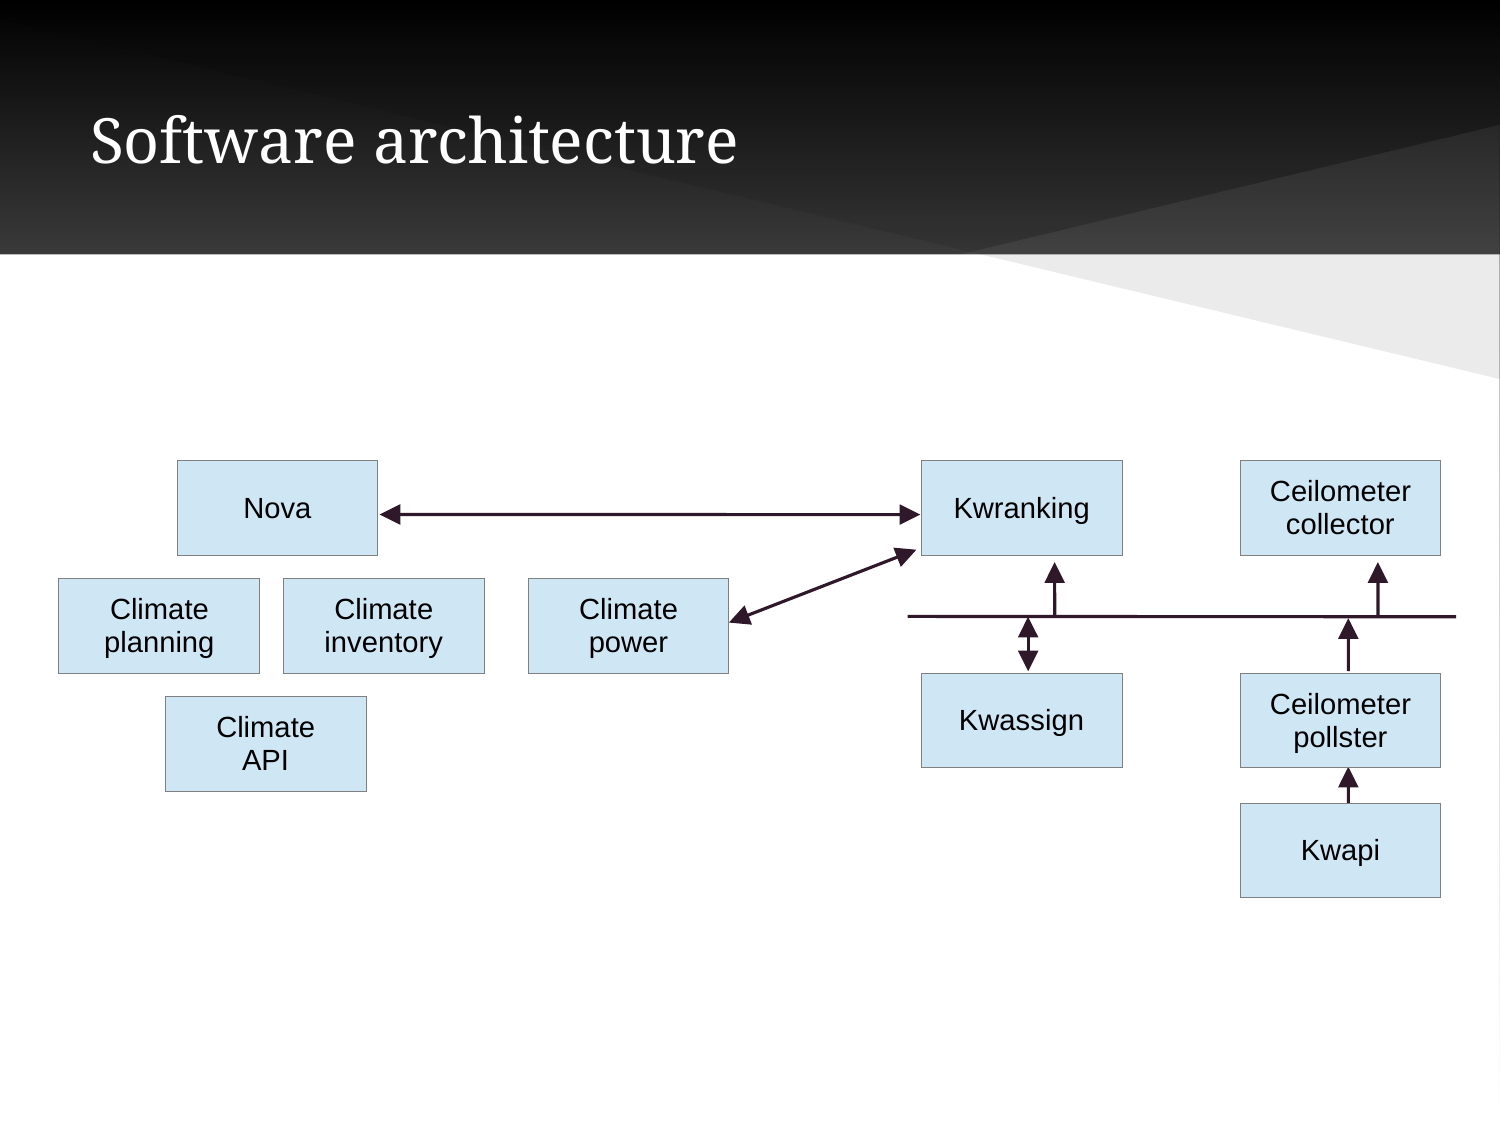

# Software architecture
Nova
Kwranking
Ceilometer
collector
Climate
planning
Climate
planning
Climate
inventory
Climate
power
Kwassign
Ceilometer
pollster
Climate
API
Kwapi